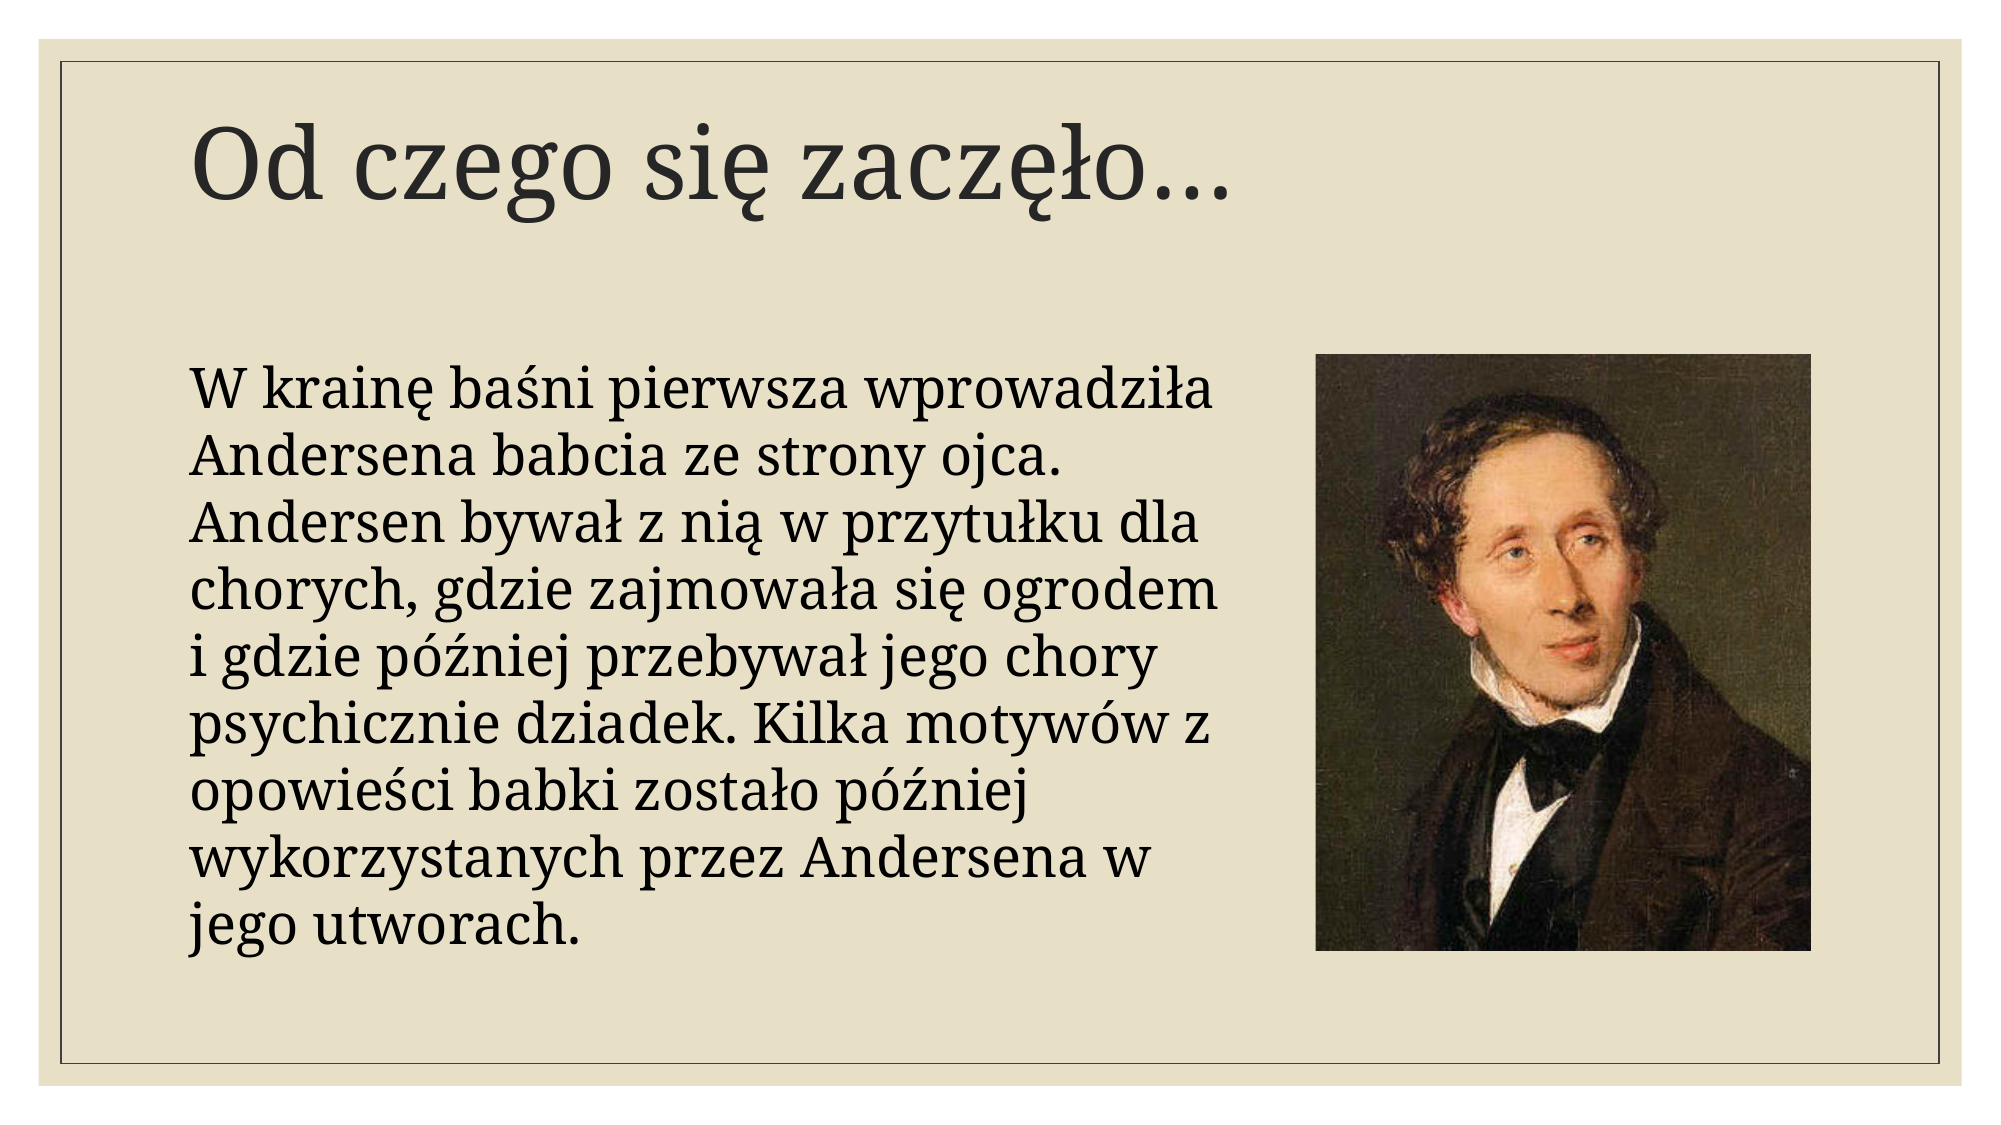

# Od czego się zaczęło…
W krainę baśni pierwsza wprowadziła Andersena babcia ze strony ojca. Andersen bywał z nią w przytułku dla chorych, gdzie zajmowała się ogrodem i gdzie później przebywał jego chory psychicznie dziadek. Kilka motywów z opowieści babki zostało później wykorzystanych przez Andersena w jego utworach.